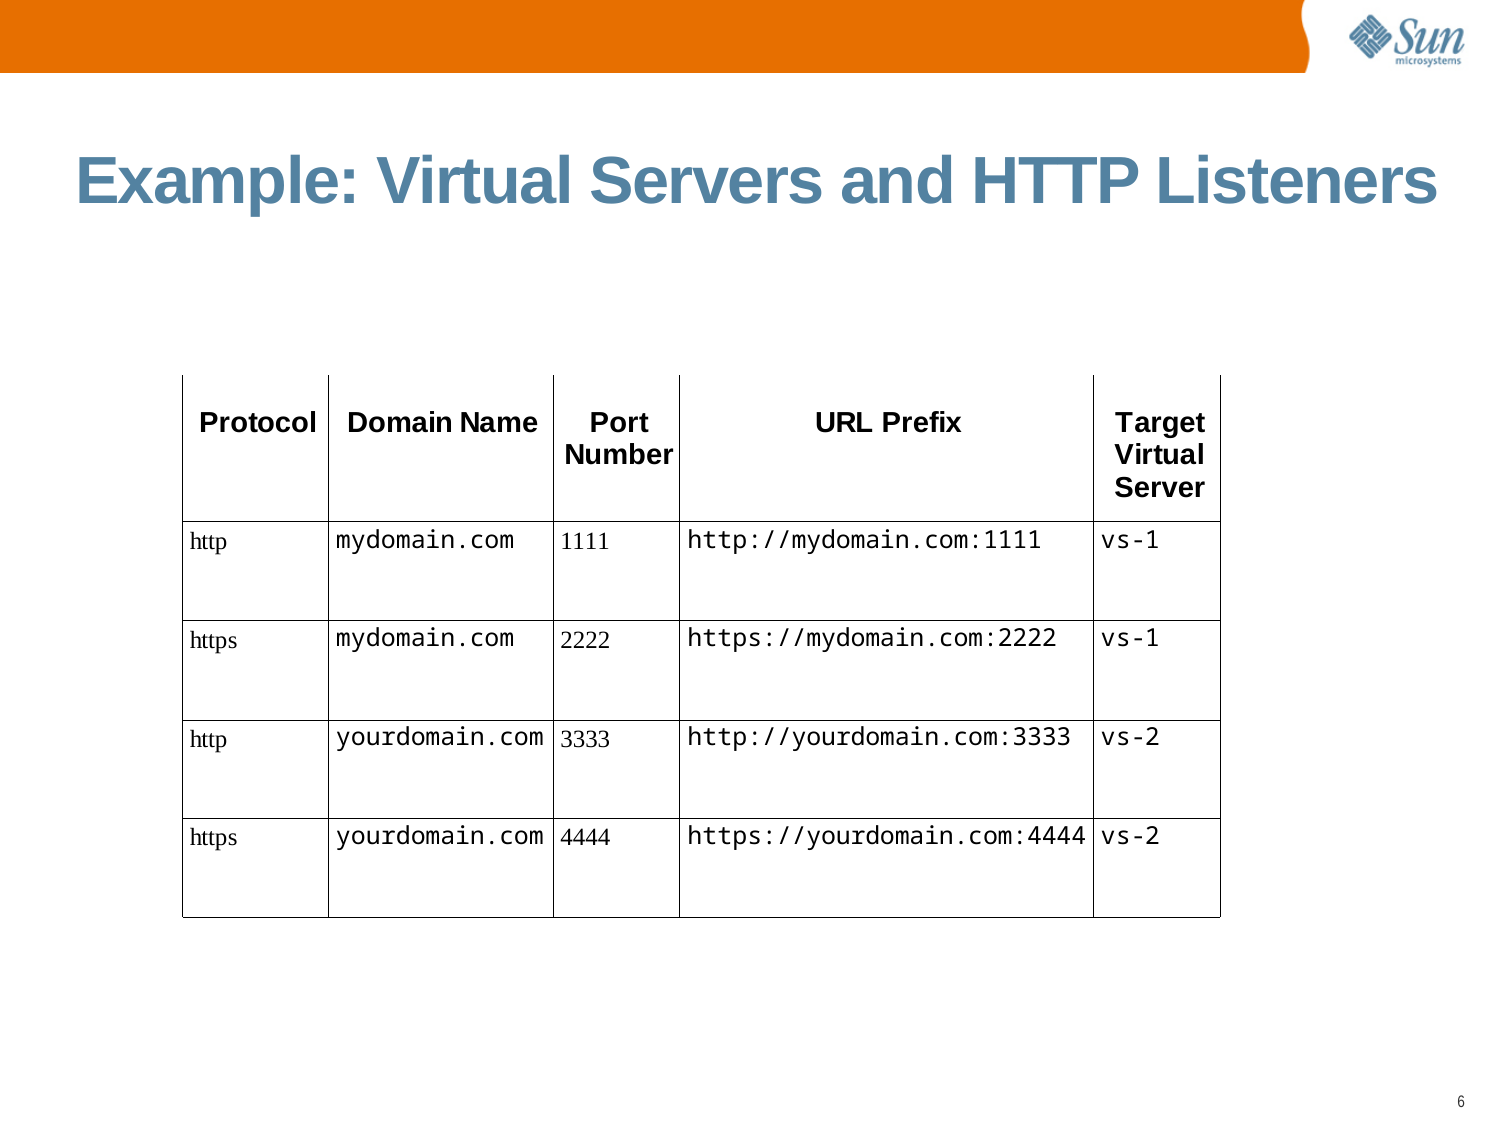

# Example: Virtual Servers and HTTP Listeners